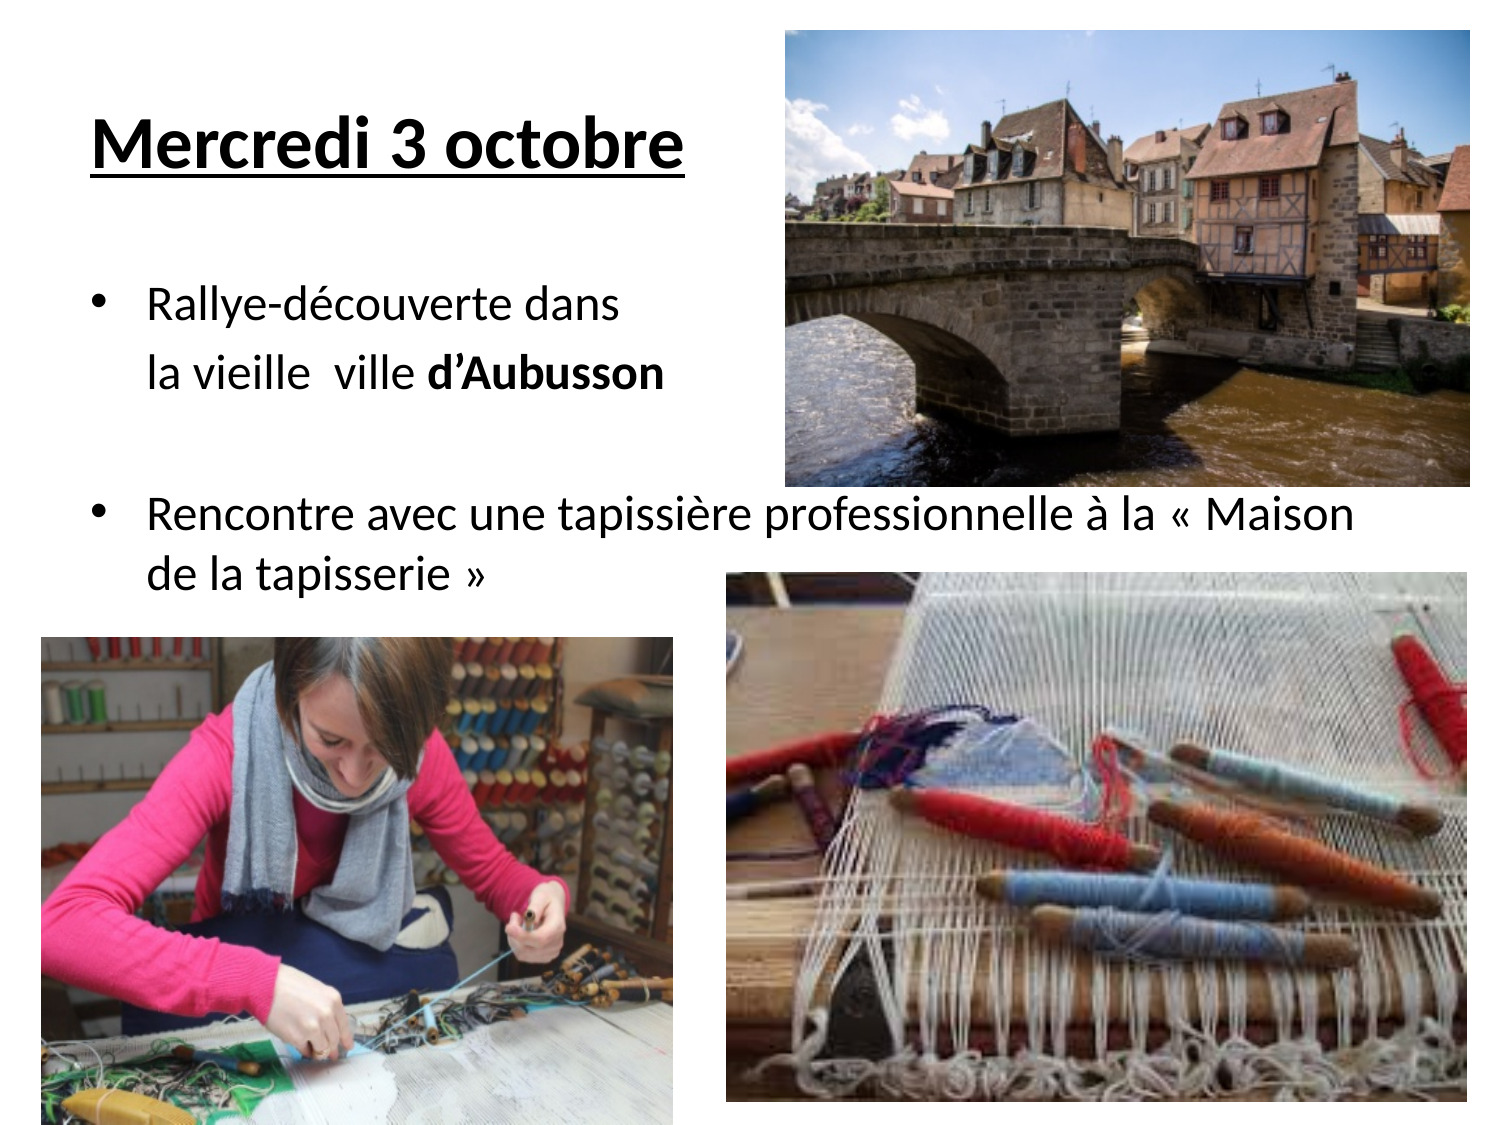

# Mercredi 3 octobre
Rallye-découverte dans
 la vieille ville d’Aubusson
Rencontre avec une tapissière professionnelle à la « Maison de la tapisserie »